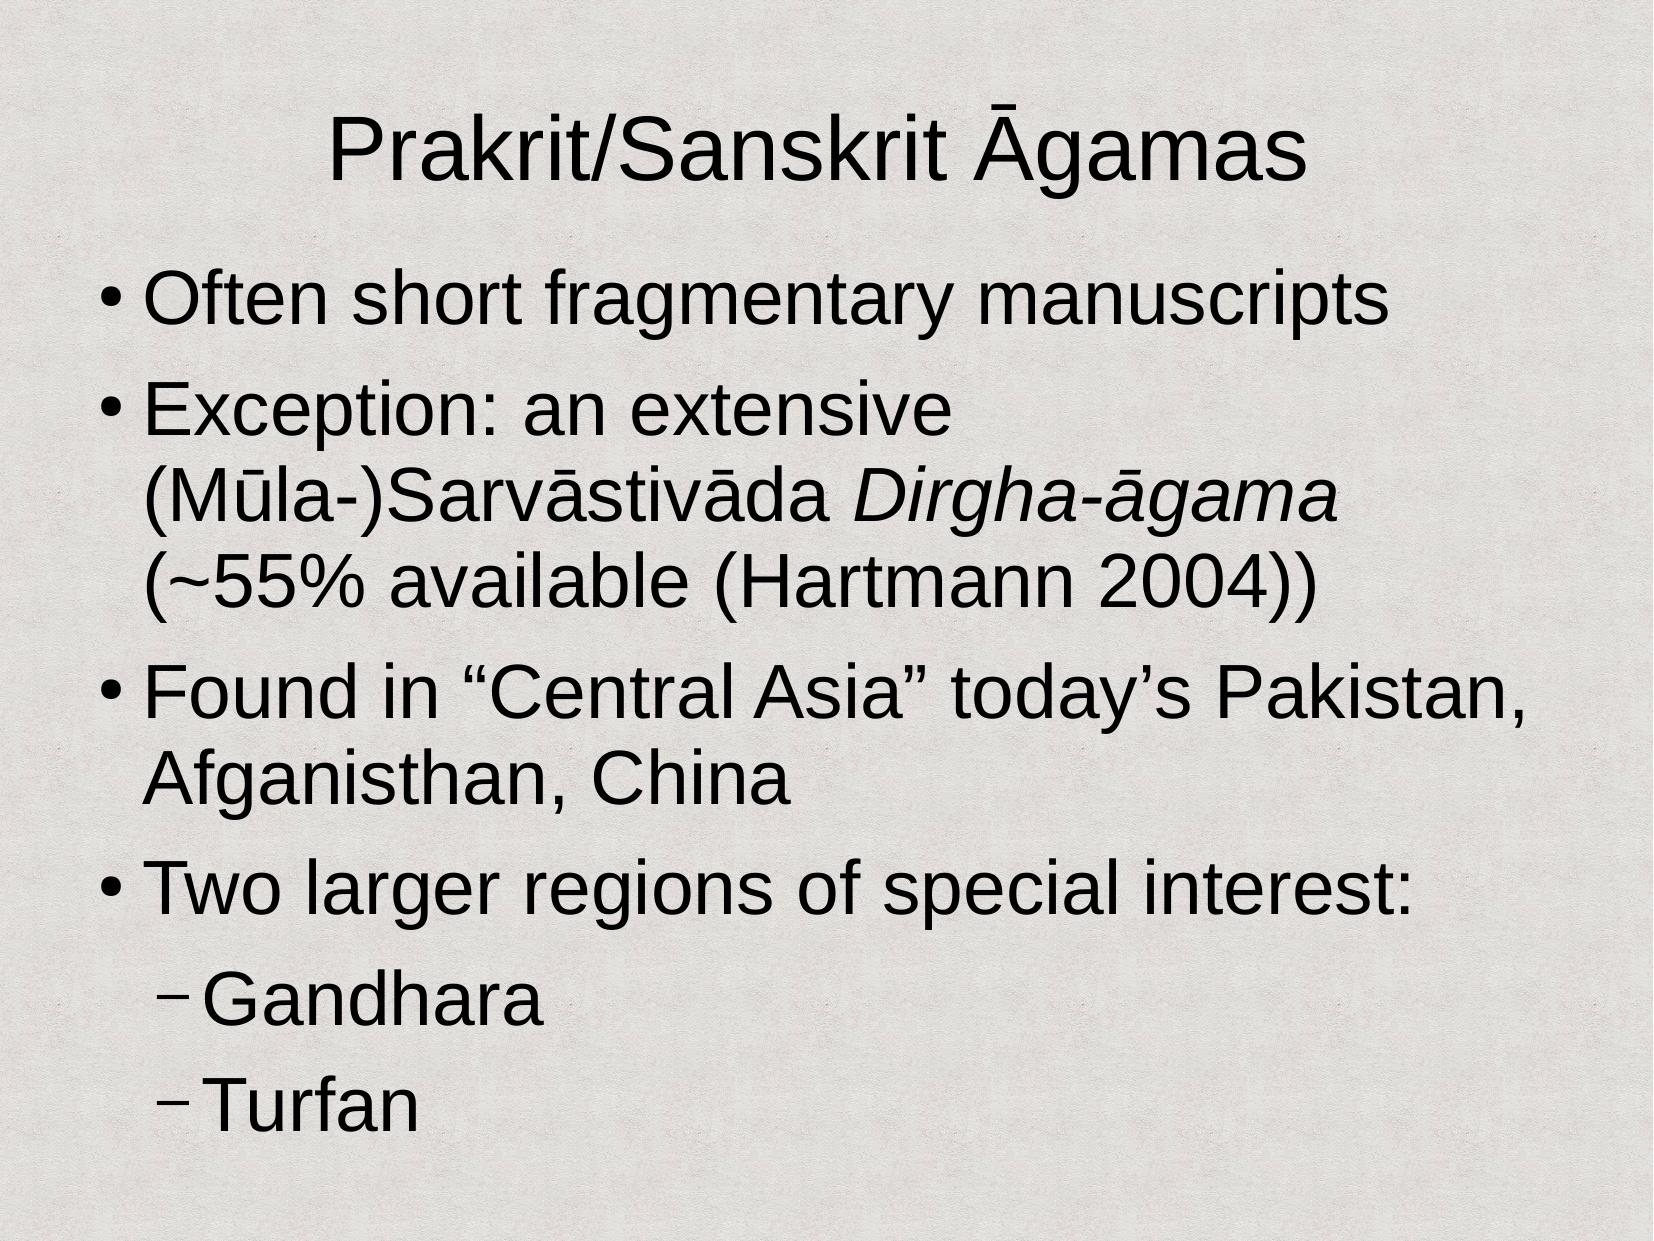

# Prakrit/Sanskrit Āgamas
Often short fragmentary manuscripts
Exception: an extensive (Mūla-)Sarvāstivāda Dirgha-āgama (~55% available (Hartmann 2004))
Found in “Central Asia” today’s Pakistan, Afganisthan, China
Two larger regions of special interest:
Gandhara
Turfan